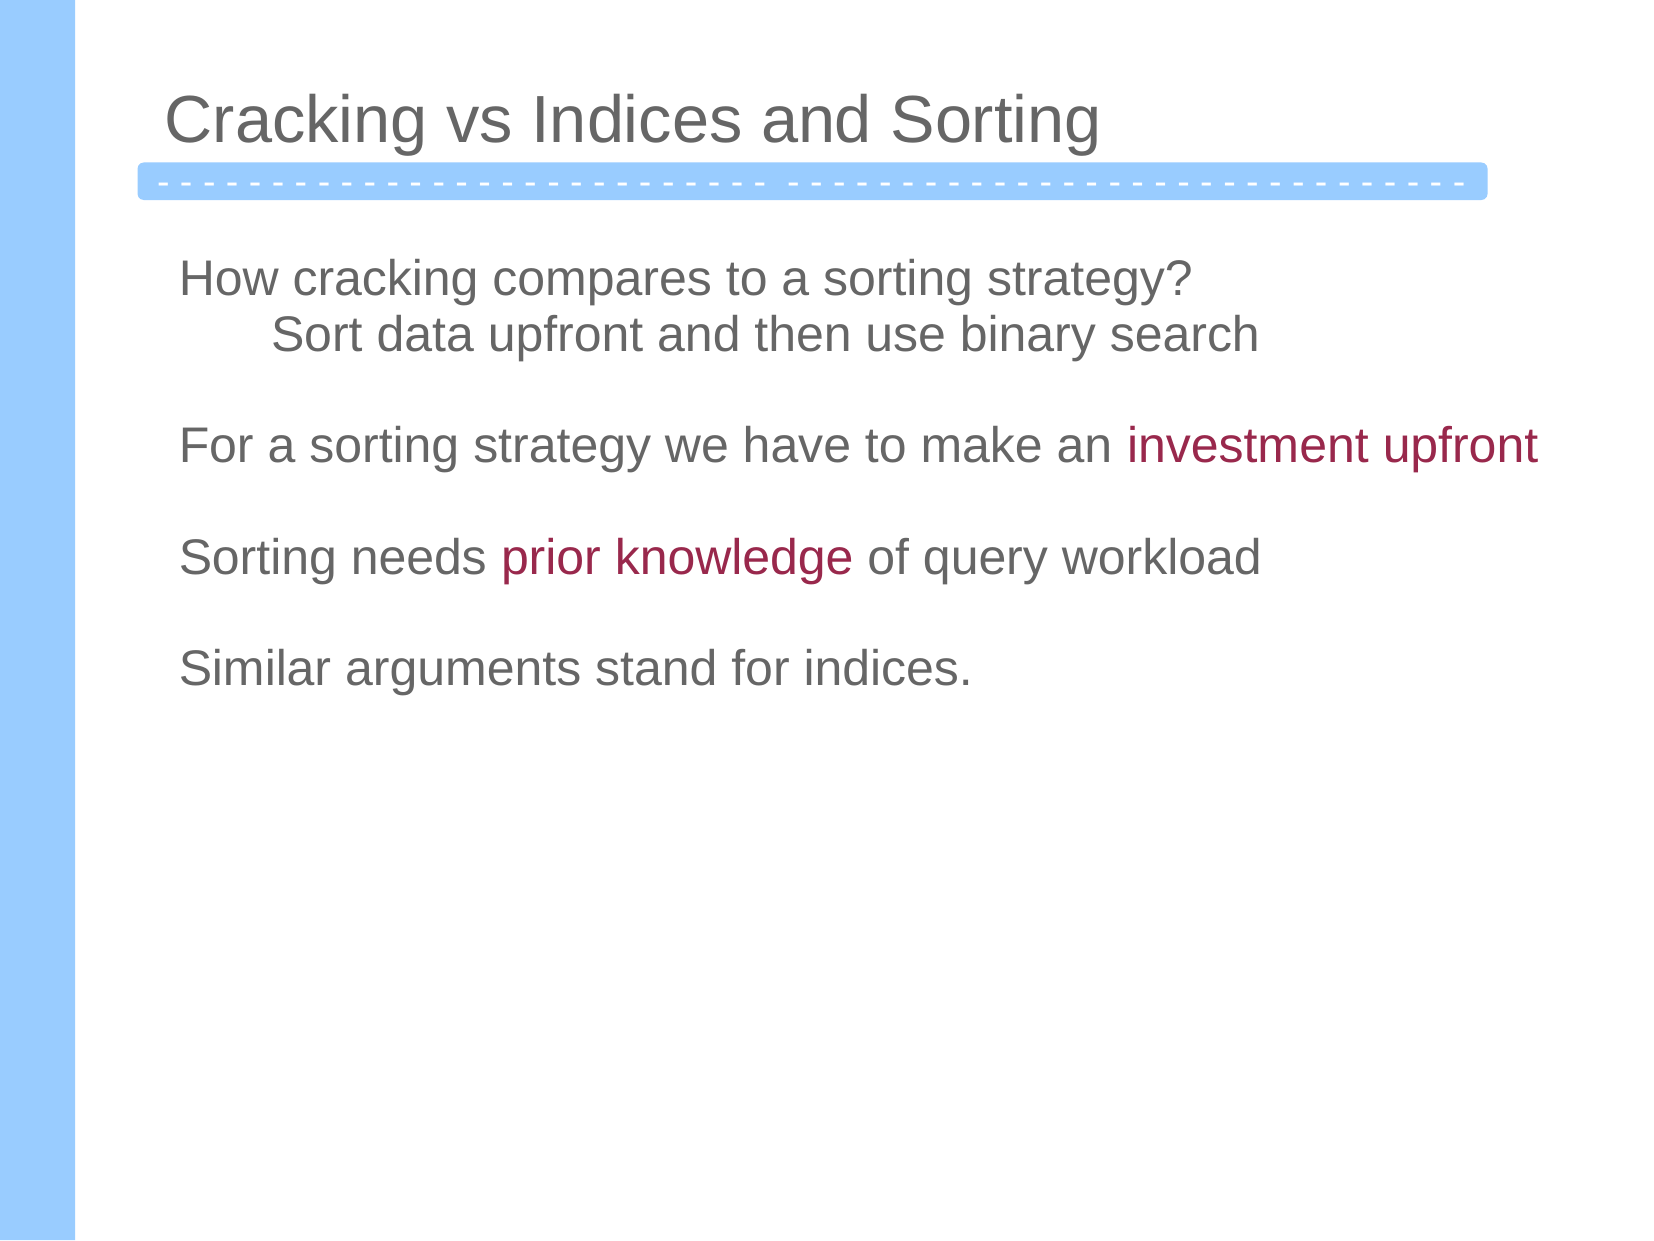

Cracking vs Indices and Sorting
- - - - - - - - - - - - - - - - - - - - - - - - - - - - - - - - - - - - - - - - - - - - - - - - - - - - - - - - -
 How cracking compares to a sorting strategy?
Sort data upfront and then use binary search
 For a sorting strategy we have to make an investment upfront
 Sorting needs prior knowledge of query workload
 Similar arguments stand for indices.